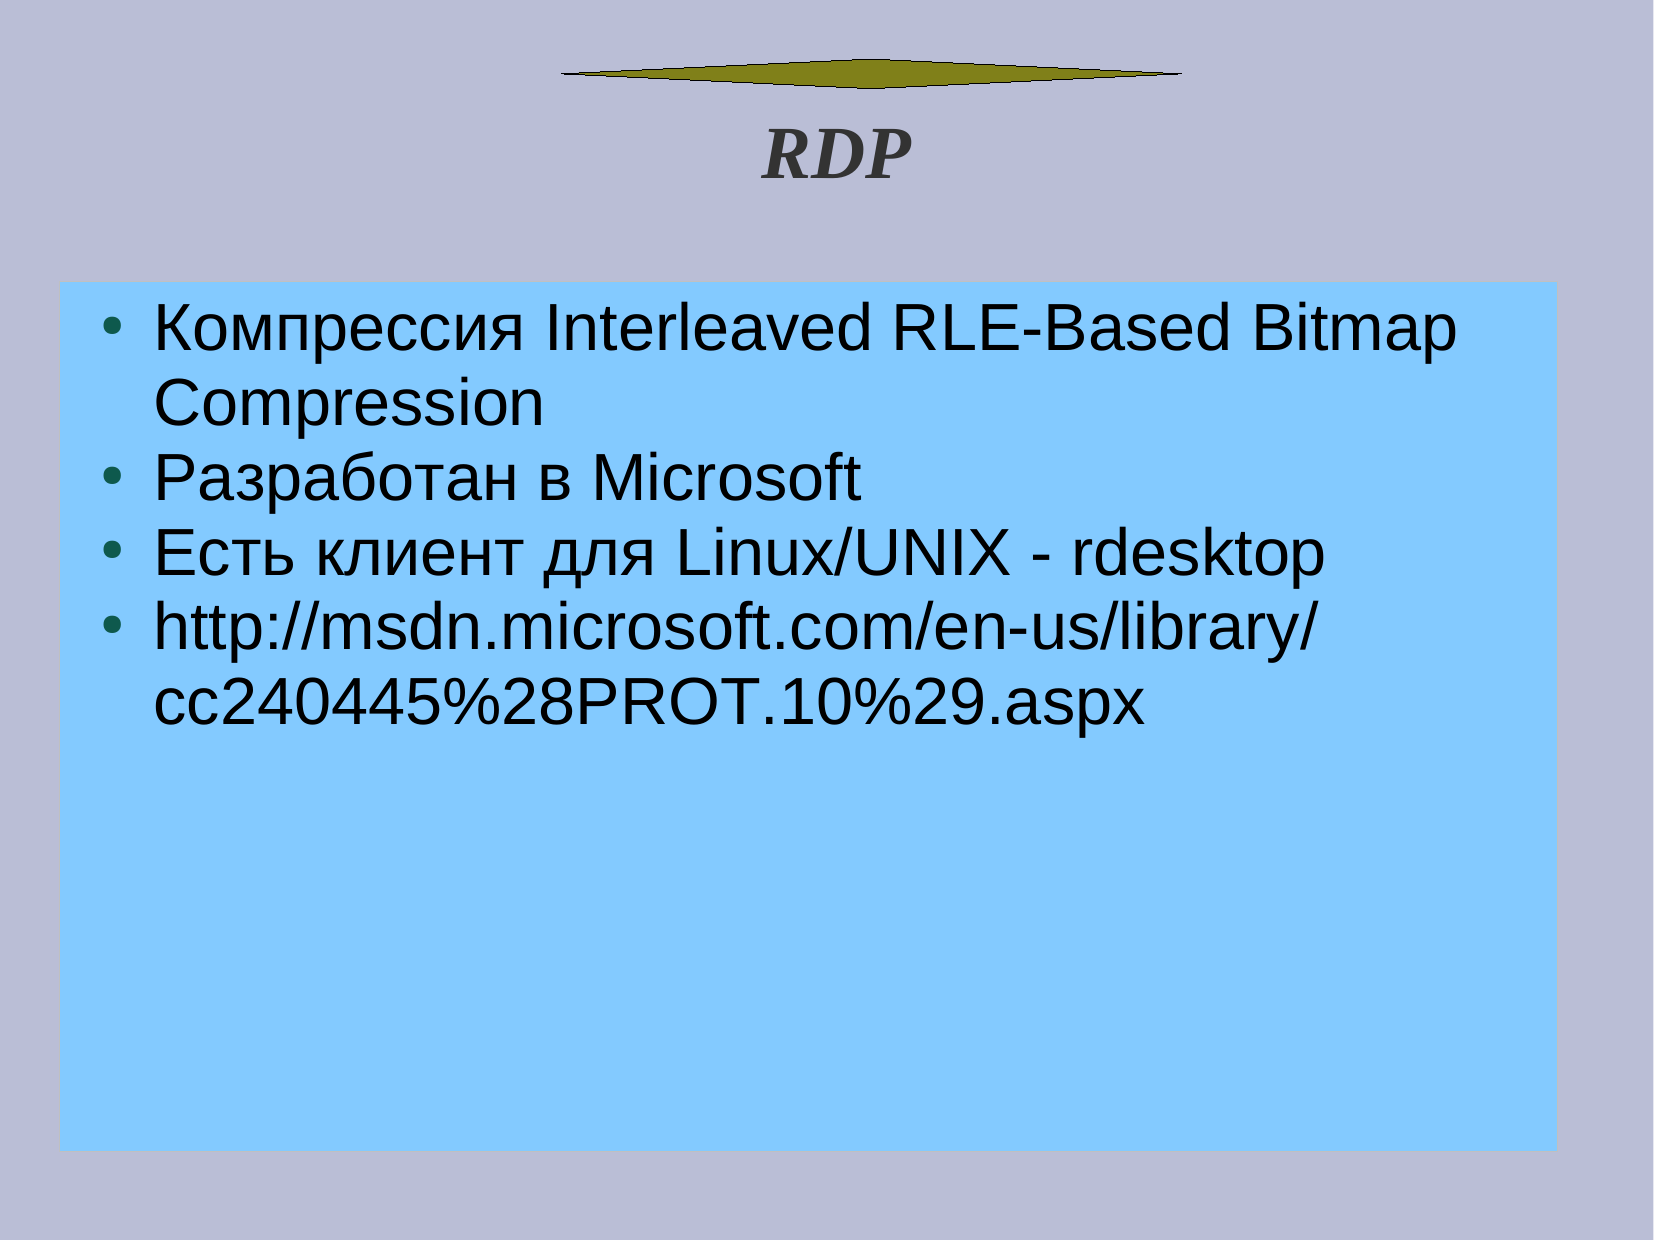

# RDP
Компрессия Interleaved RLE-Based Bitmap Compression
Разработан в Microsoft
Есть клиент для Linux/UNIX - rdesktop
http://msdn.microsoft.com/en-us/library/cc240445%28PROT.10%29.aspx